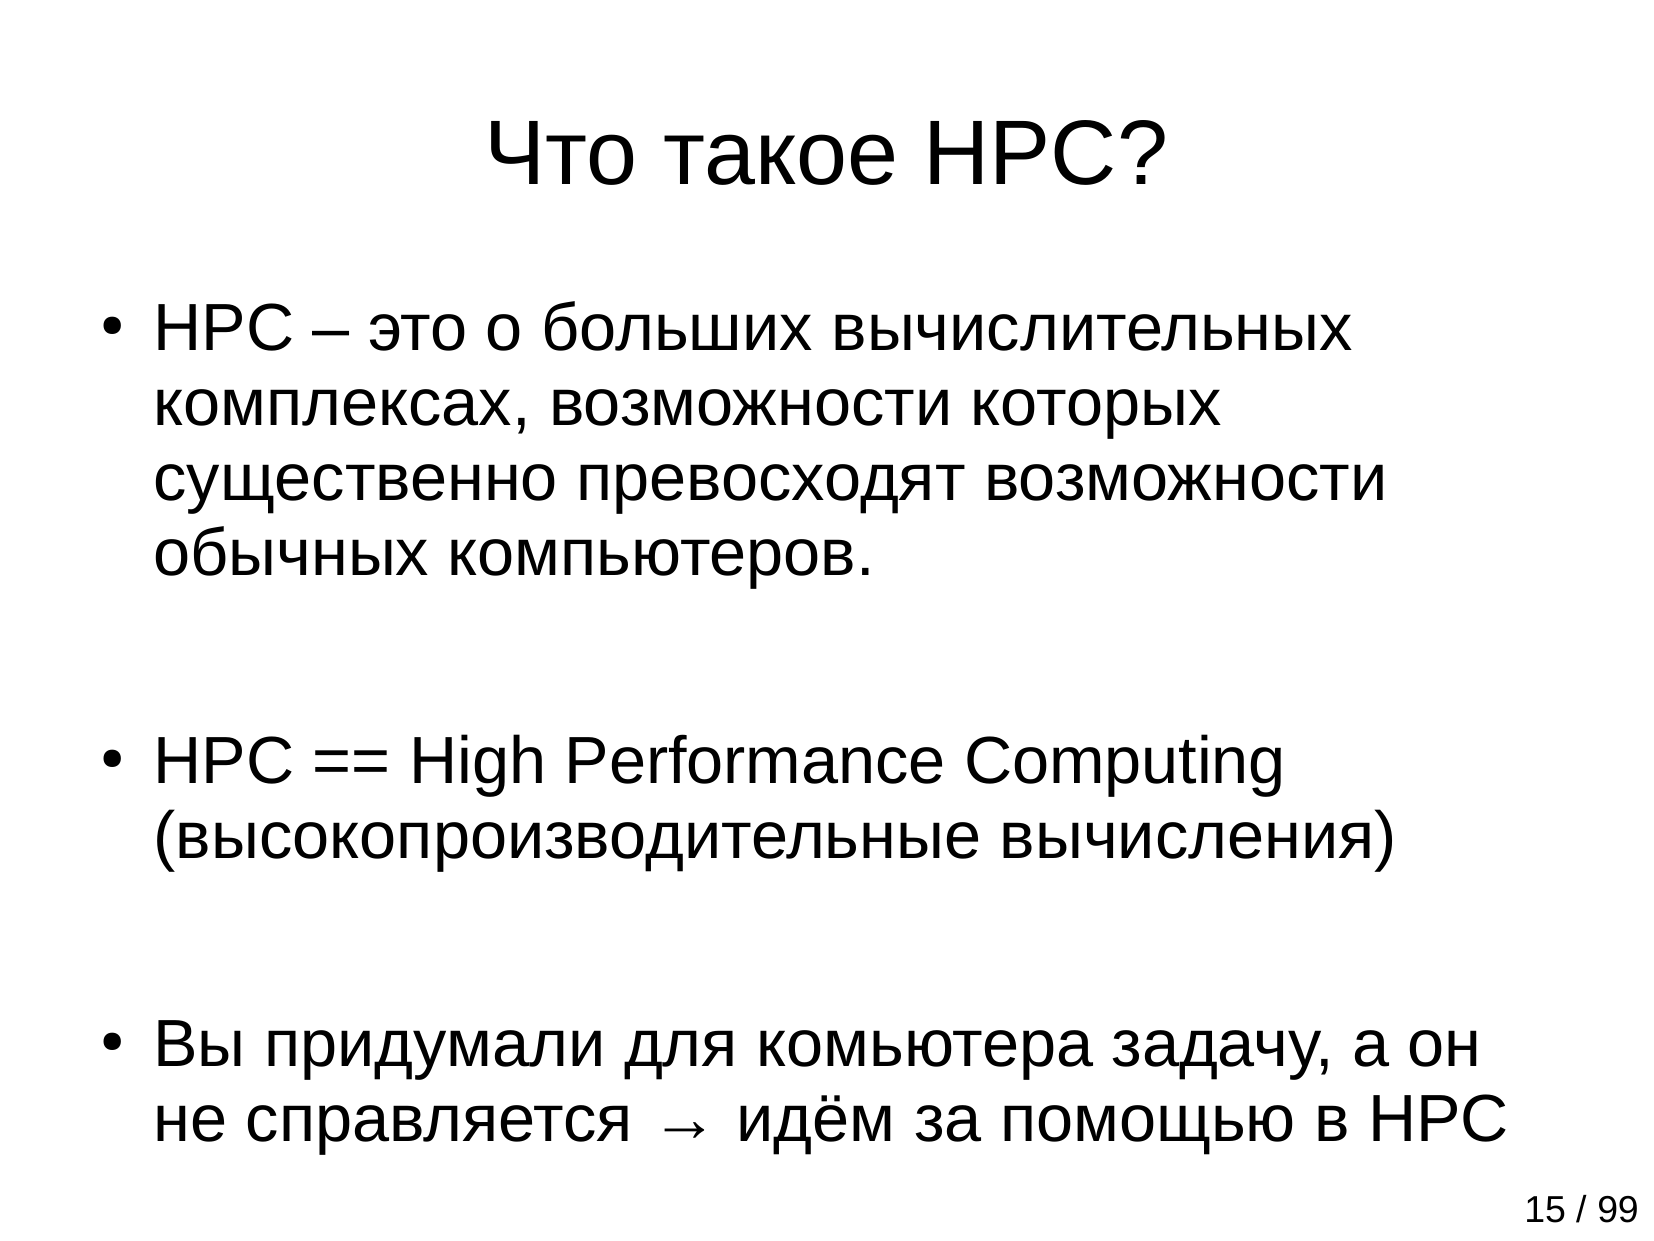

# Что такое HPC?
HPC – это о больших вычислительных комплексах, возможности которых существенно превосходят возможности обычных компьютеров.
HPC == High Performance Computing (высокопроизводительные вычисления)
Вы придумали для комьютера задачу, а он не справляется → идём за помощью в HPC